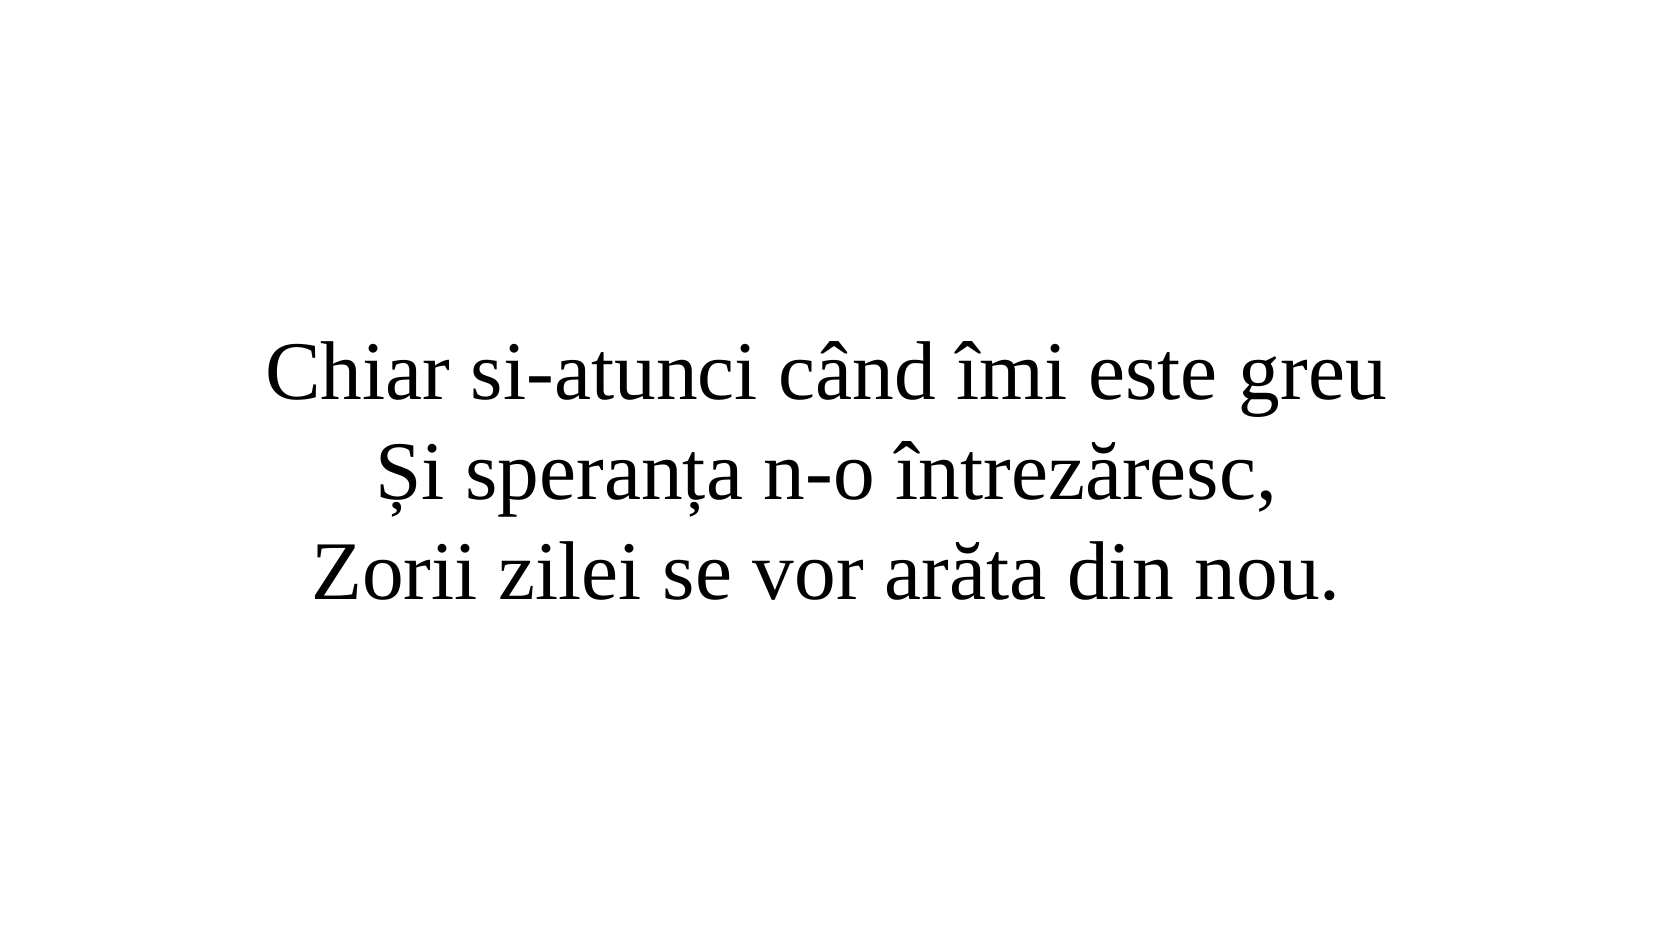

# Chiar si-atunci când îmi este greu
Și speranța n-o întrezăresc,
Zorii zilei se vor arăta din nou.